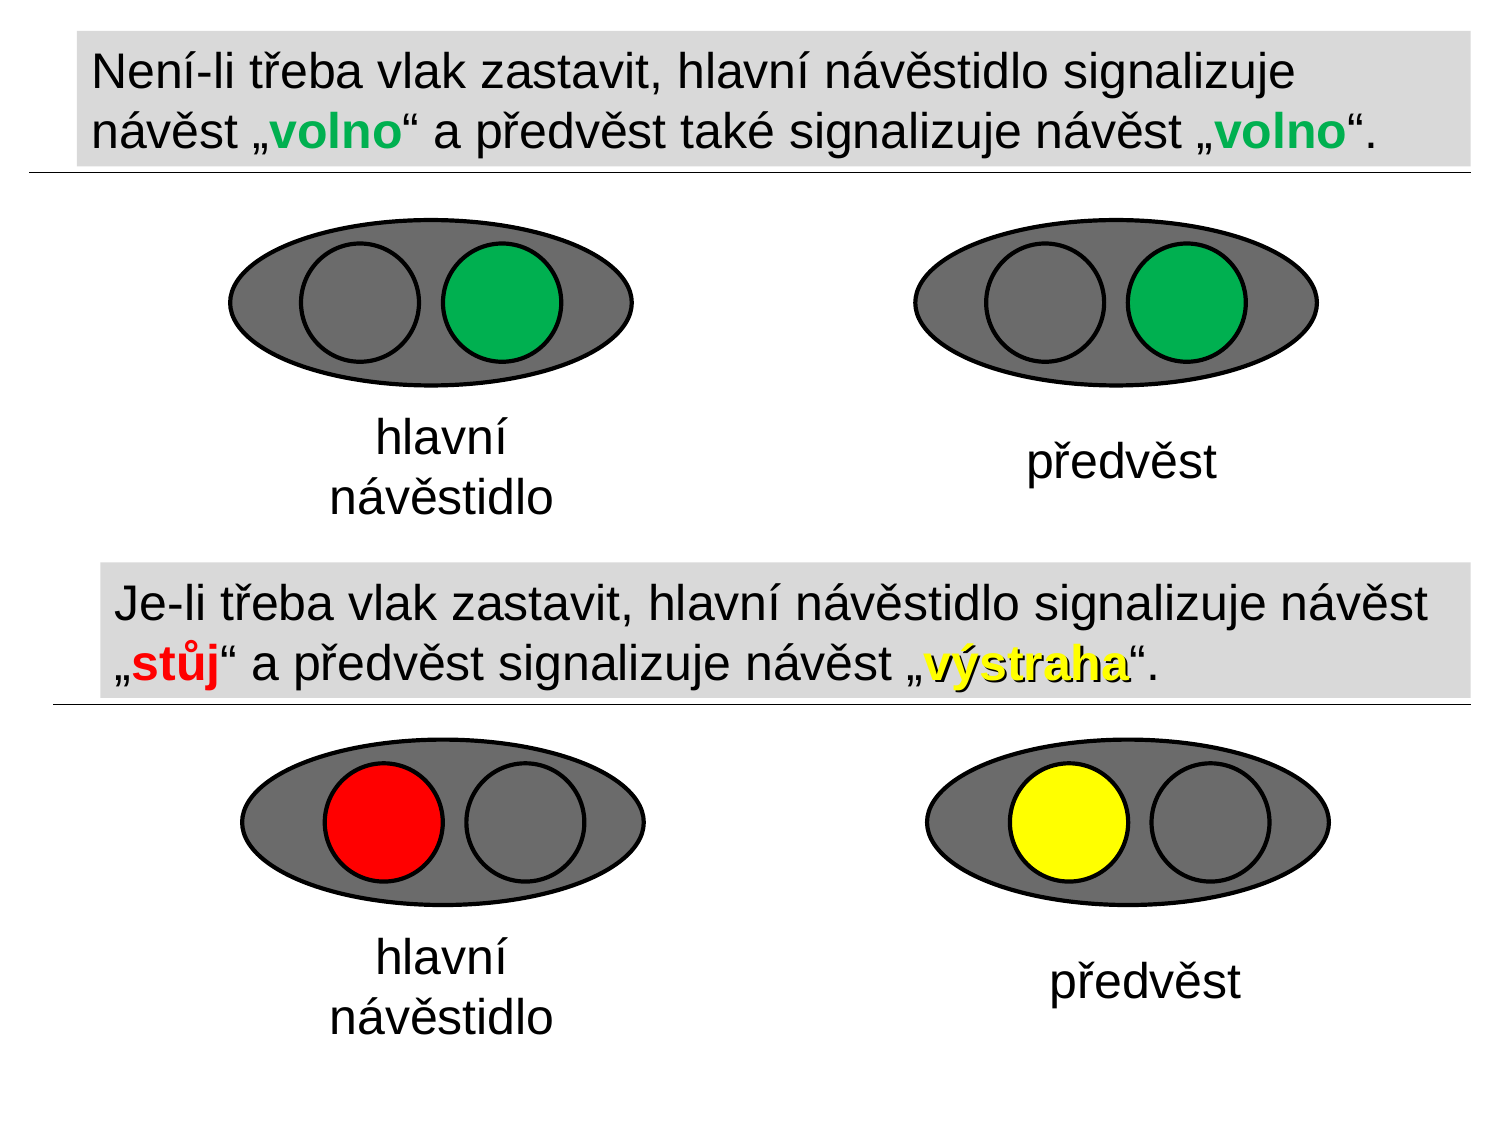

Není-li třeba vlak zastavit, hlavní návěstidlo signalizuje návěst „volno“ a předvěst také signalizuje návěst „volno“.
hlavní
návěstidlo
předvěst
Je-li třeba vlak zastavit, hlavní návěstidlo signalizuje návěst „stůj“ a předvěst signalizuje návěst „výstraha“.
hlavní
návěstidlo
předvěst